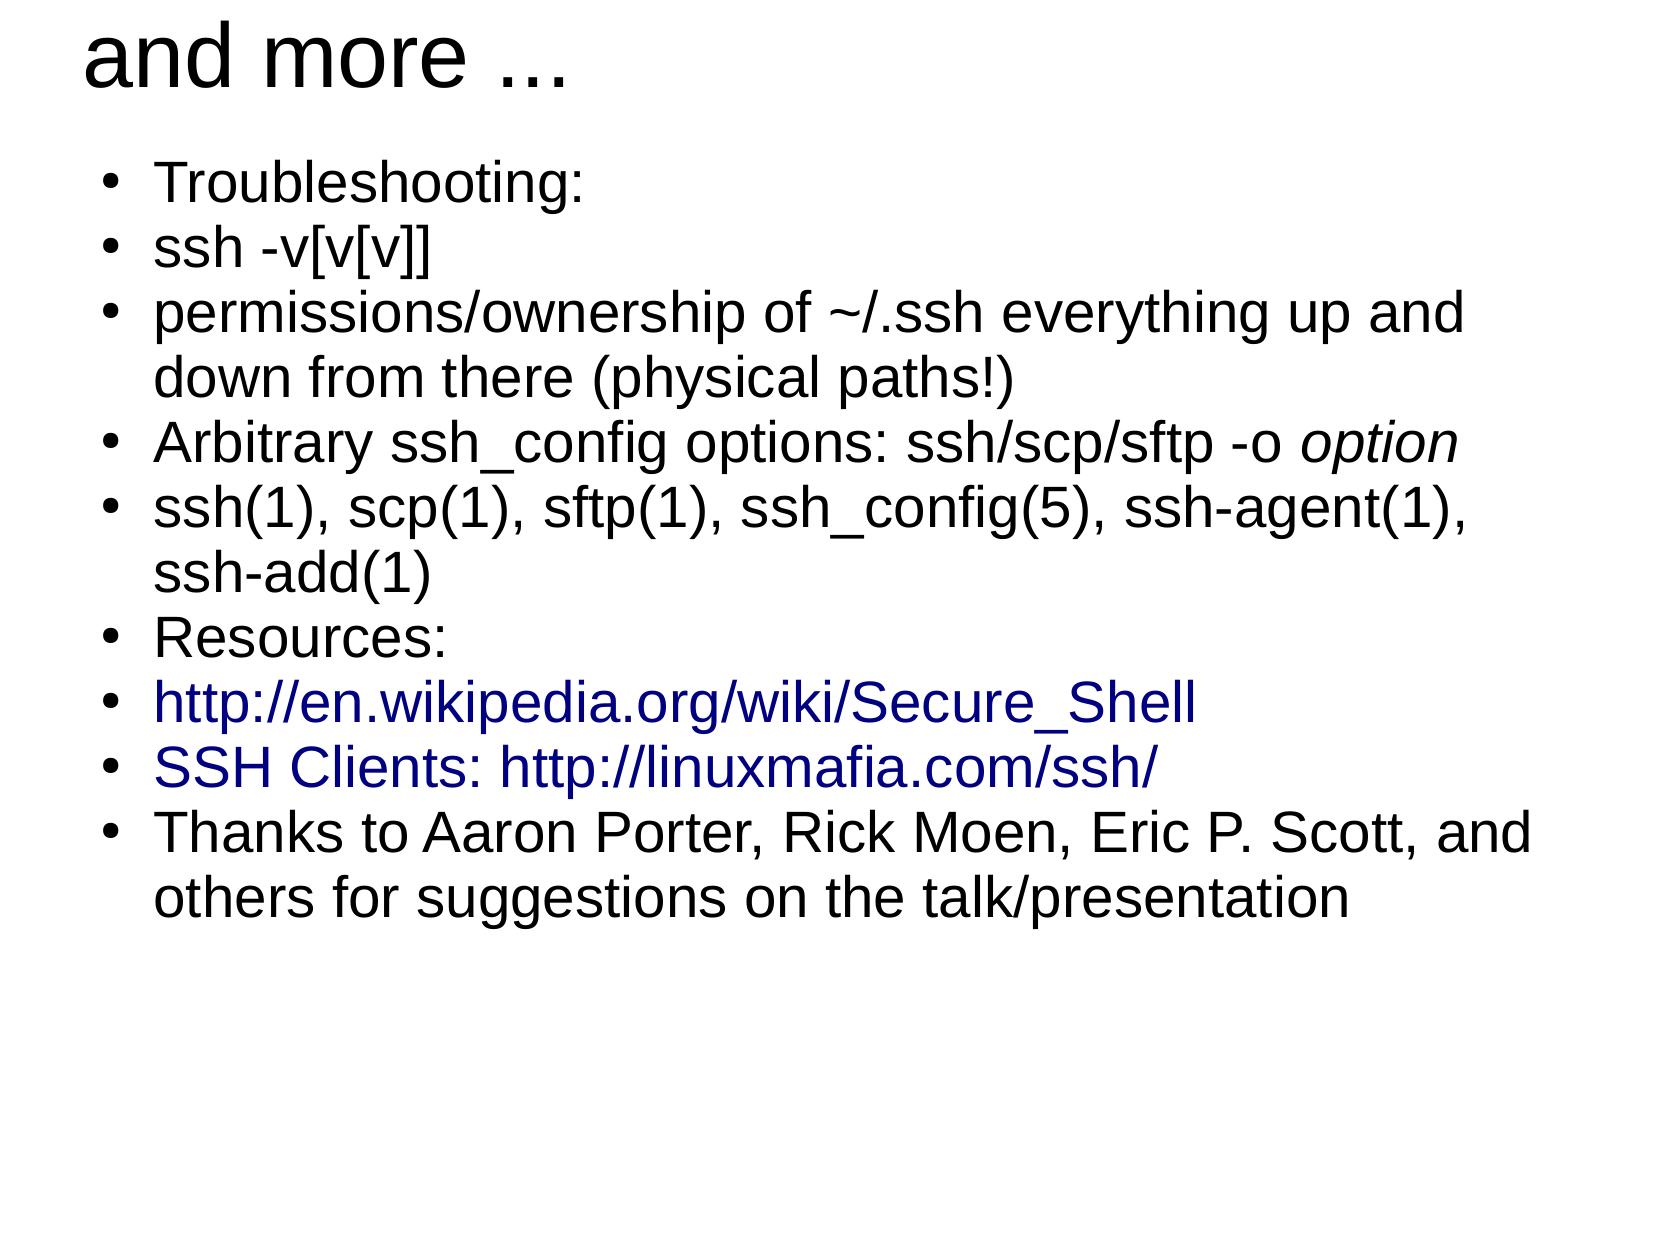

# and more ...
Troubleshooting:
ssh -v[v[v]]
permissions/ownership of ~/.ssh everything up and down from there (physical paths!)
Arbitrary ssh_config options: ssh/scp/sftp -o option
ssh(1), scp(1), sftp(1), ssh_config(5), ssh-agent(1), ssh-add(1)
Resources:
http://en.wikipedia.org/wiki/Secure_Shell
SSH Clients: http://linuxmafia.com/ssh/
Thanks to Aaron Porter, Rick Moen, Eric P. Scott, and others for suggestions on the talk/presentation